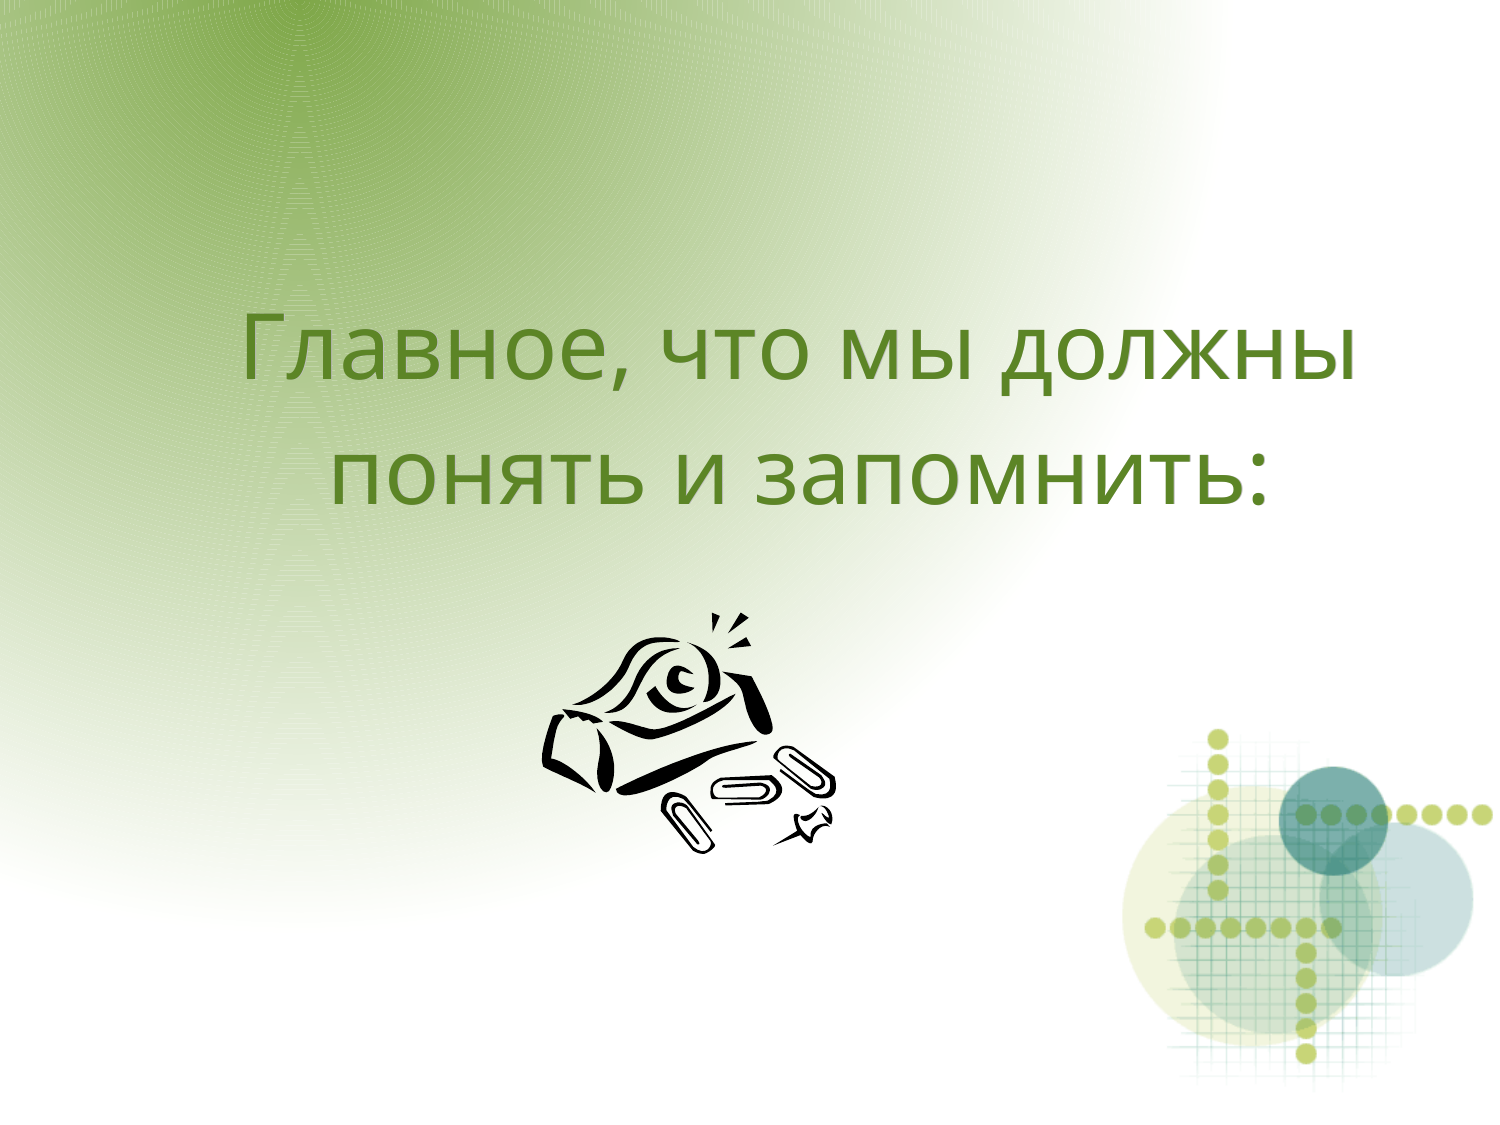

# Главное, что мы должны понять и запомнить: